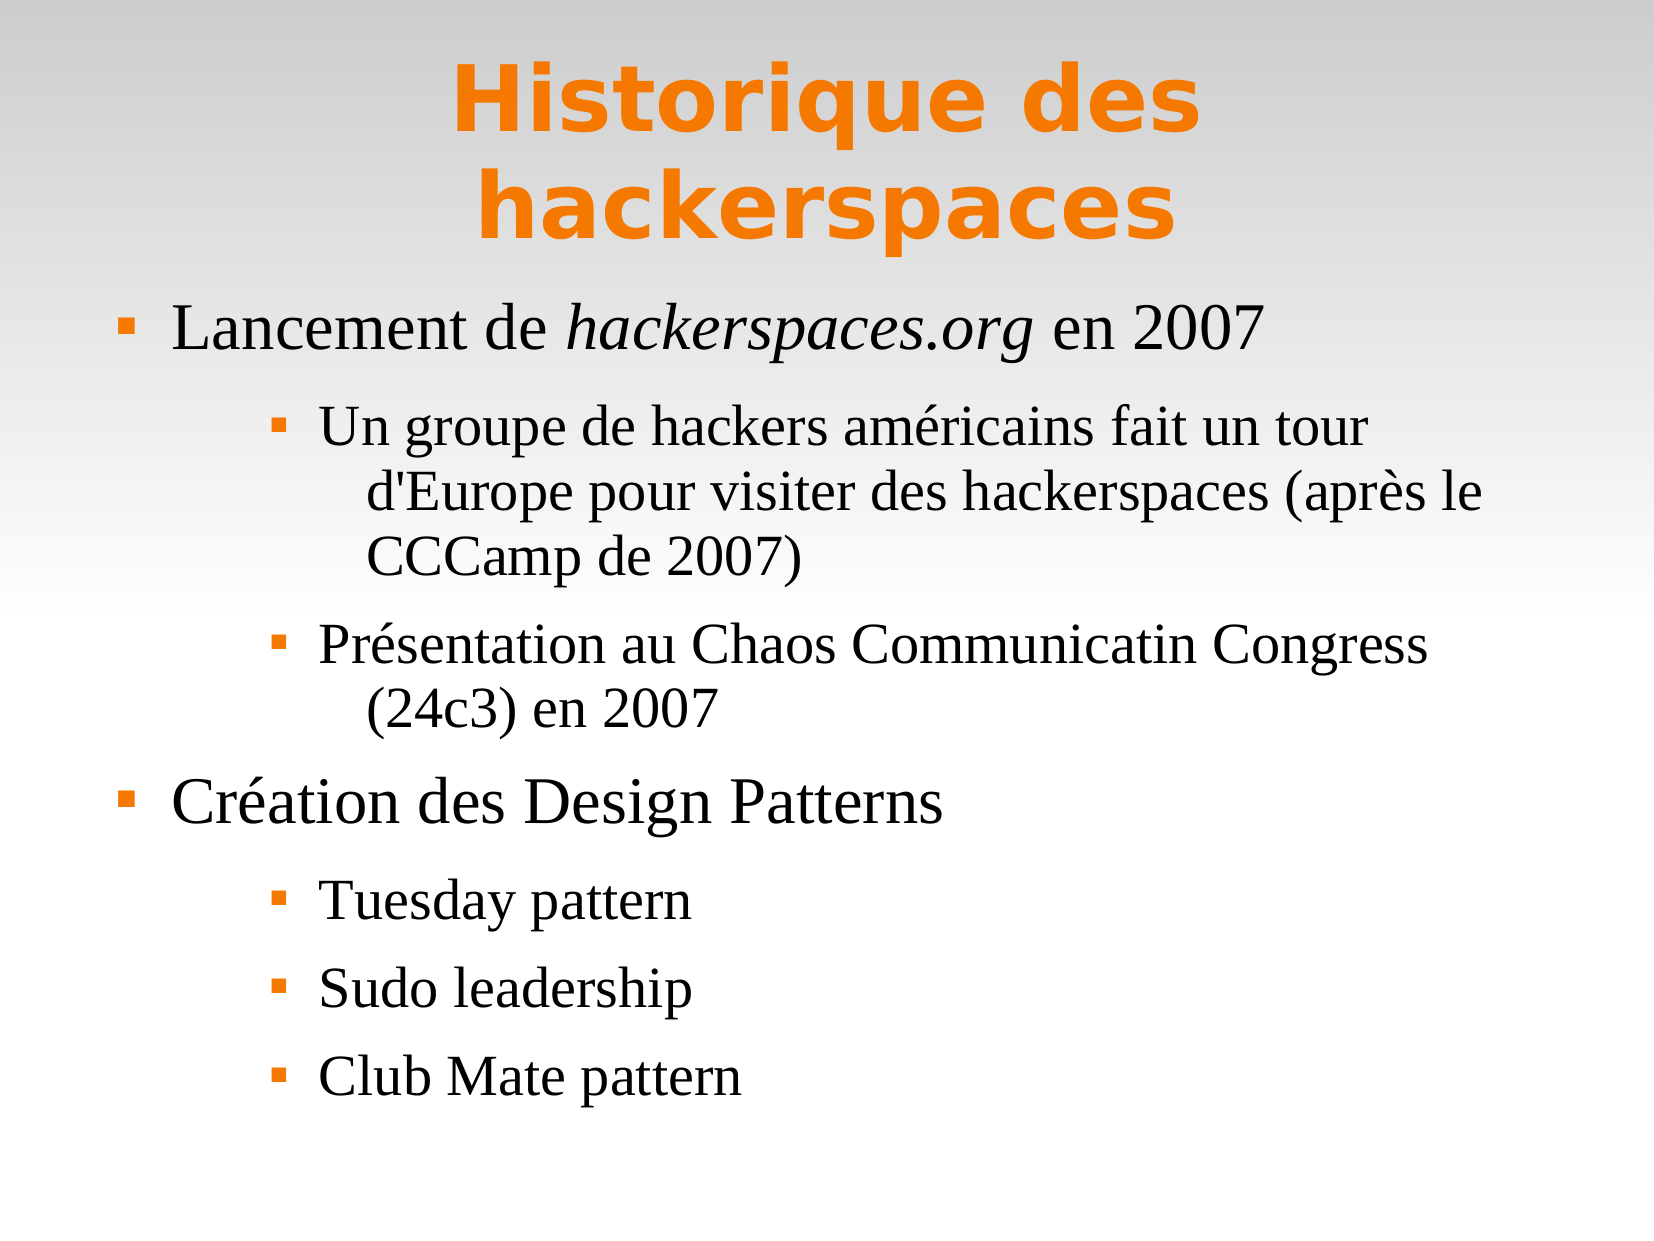

# Historique des hackerspaces
Lancement de hackerspaces.org en 2007
Un groupe de hackers américains fait un tour d'Europe pour visiter des hackerspaces (après le CCCamp de 2007)
Présentation au Chaos Communicatin Congress (24c3) en 2007
Création des Design Patterns
Tuesday pattern
Sudo leadership
Club Mate pattern